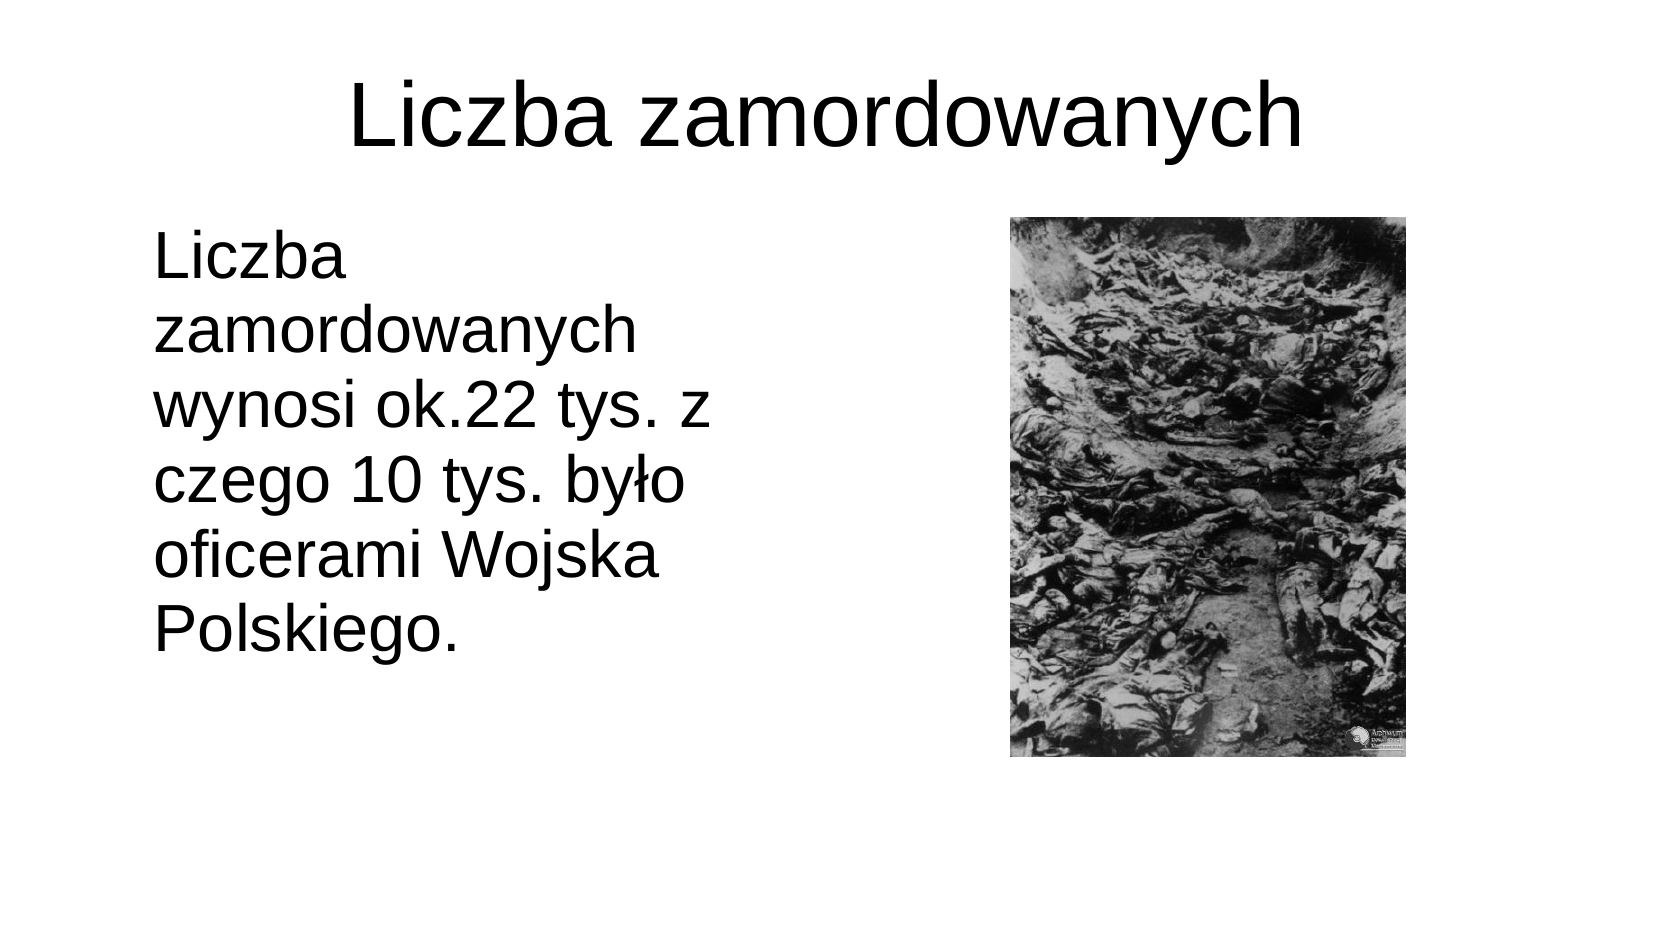

# Liczba zamordowanych
Liczba zamordowanych wynosi ok.22 tys. z czego 10 tys. było oficerami Wojska Polskiego.